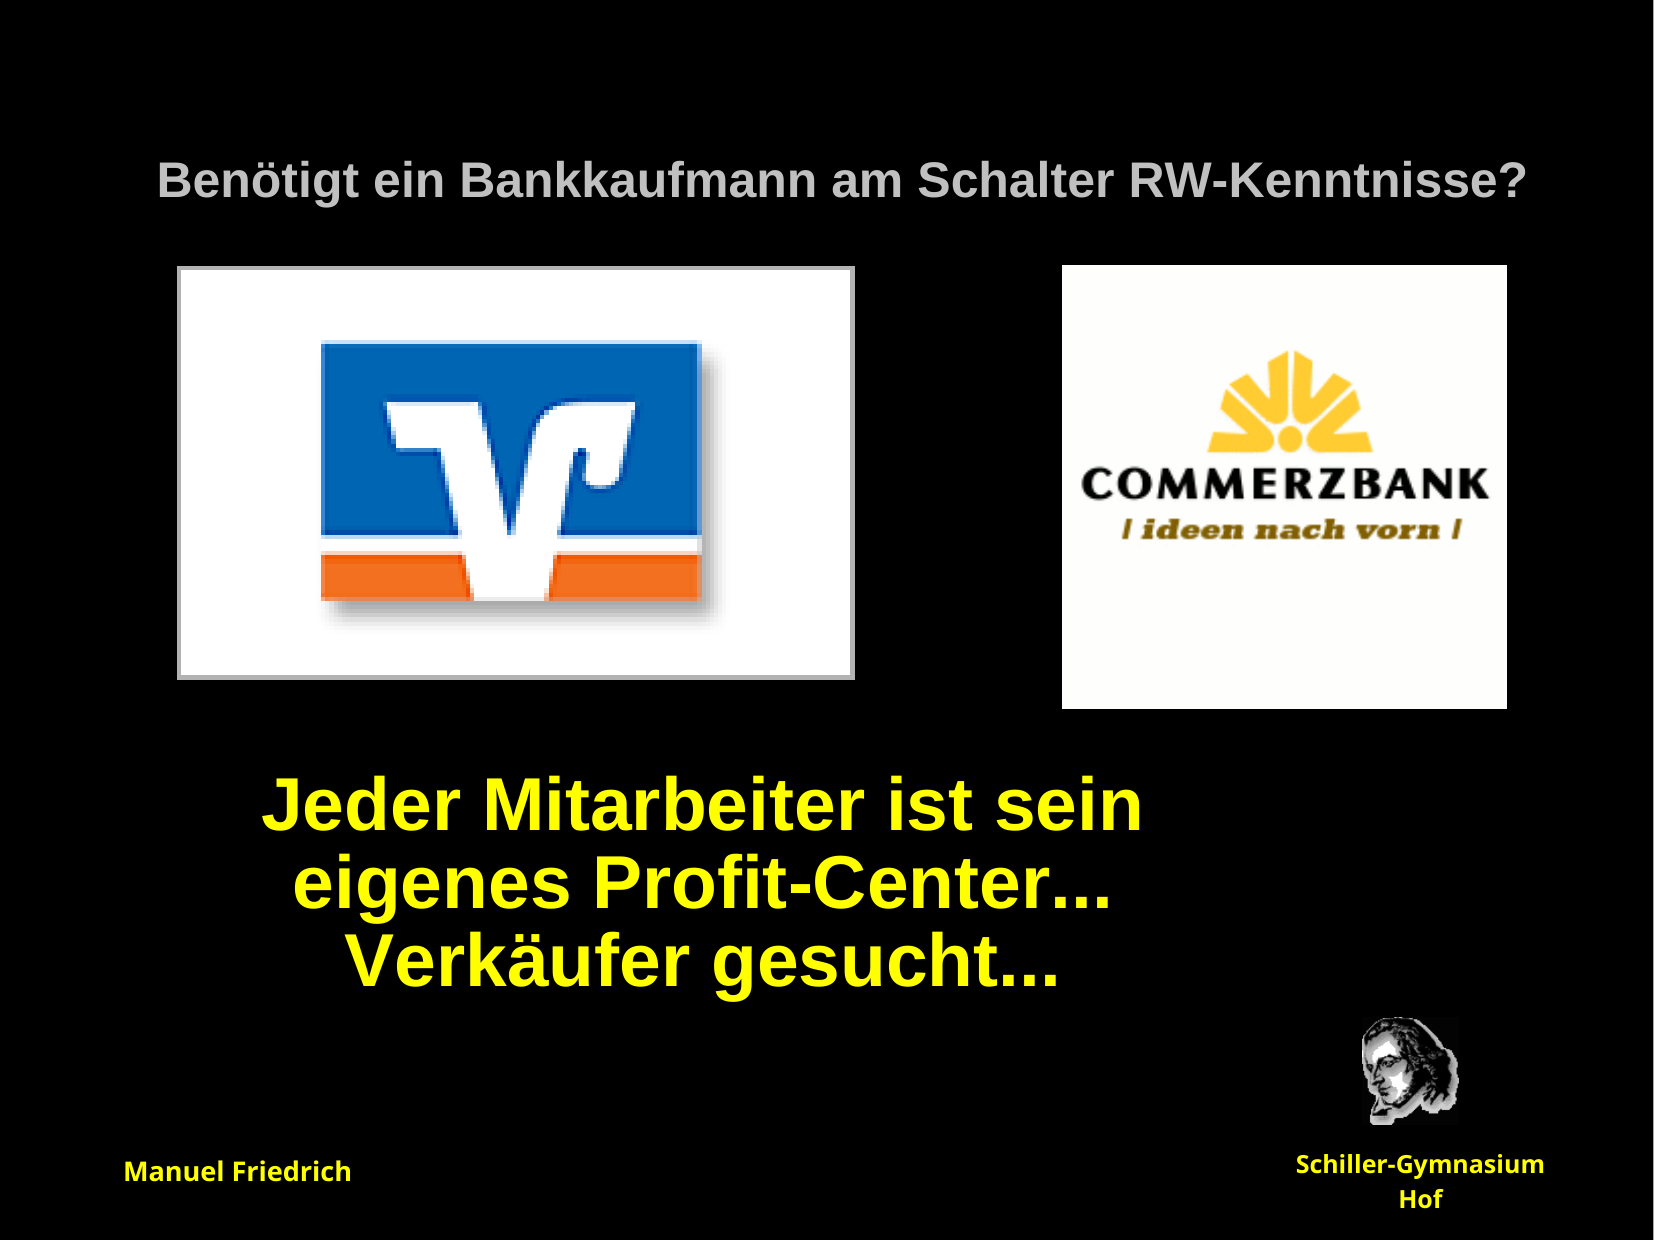

Benötigt ein Bankkaufmann am Schalter RW-Kenntnisse?
Jeder Mitarbeiter ist sein
eigenes Profit-Center...
Verkäufer gesucht...
Schiller-Gymnasium
Hof
Manuel Friedrich